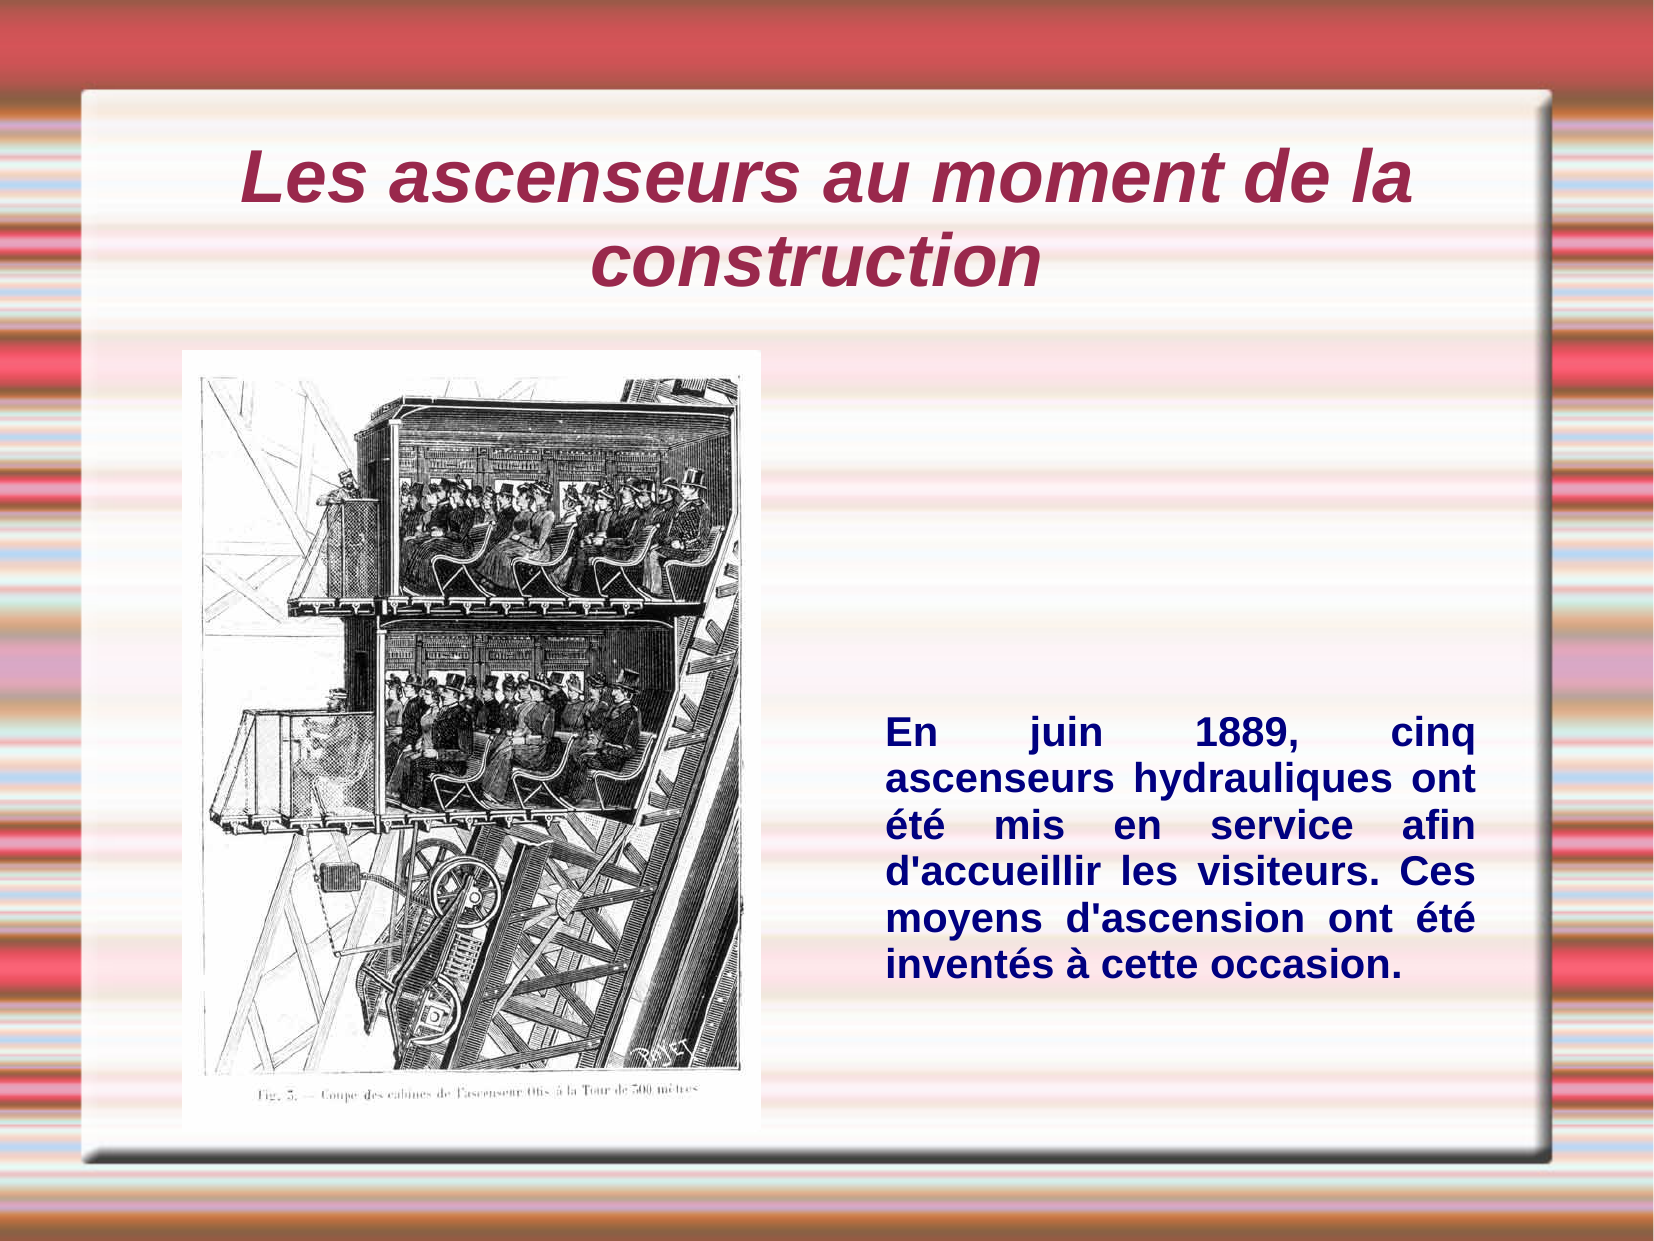

# Les ascenseurs au moment de la construction
En juin 1889, cinq ascenseurs hydrauliques ont été mis en service afin d'accueillir les visiteurs. Ces moyens d'ascension ont été inventés à cette occasion.